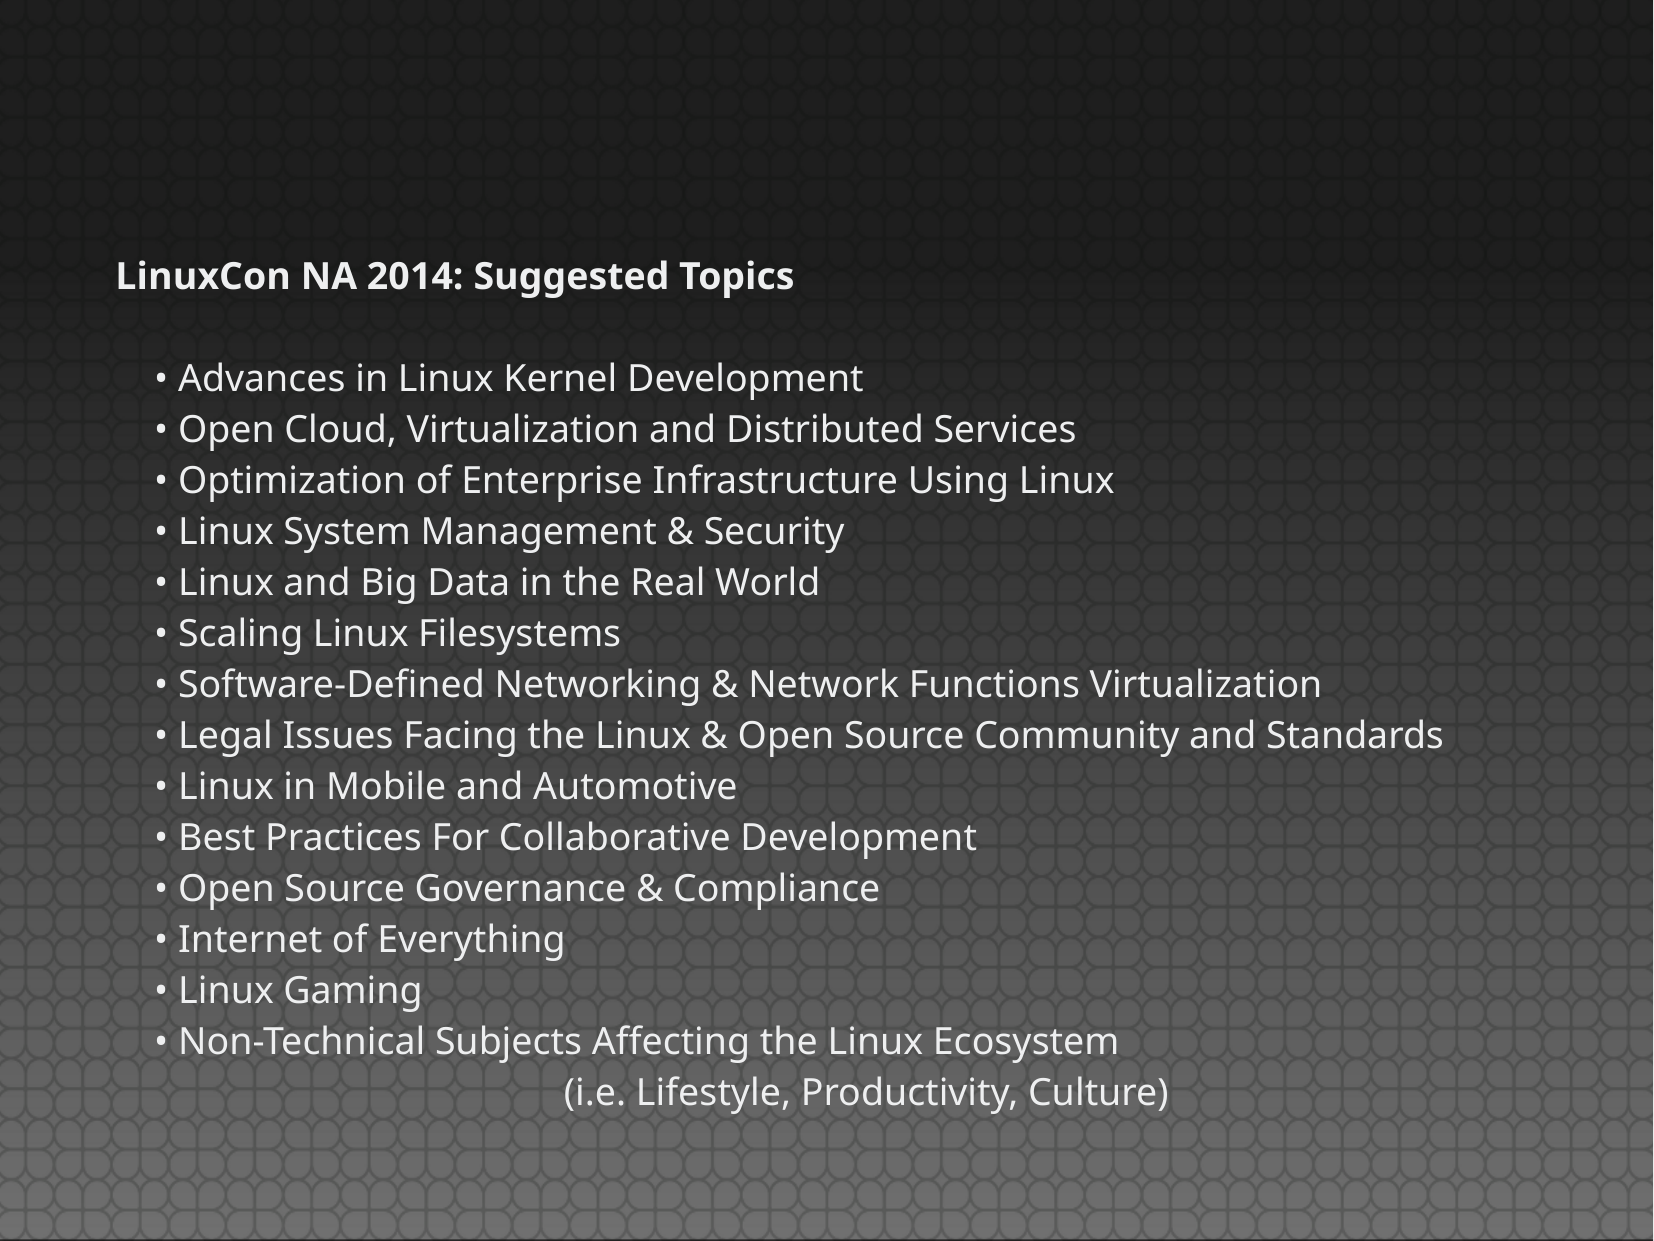

LinuxCon NA 2014: Suggested Topics
 • Advances in Linux Kernel Development
 • Open Cloud, Virtualization and Distributed Services
 • Optimization of Enterprise Infrastructure Using Linux
 • Linux System Management & Security
 • Linux and Big Data in the Real World
 • Scaling Linux Filesystems
 • Software-Defined Networking & Network Functions Virtualization
 • Legal Issues Facing the Linux & Open Source Community and Standards
 • Linux in Mobile and Automotive
 • Best Practices For Collaborative Development
 • Open Source Governance & Compliance
 • Internet of Everything
 • Linux Gaming
 • Non-Technical Subjects Affecting the Linux Ecosystem
 (i.e. Lifestyle, Productivity, Culture)